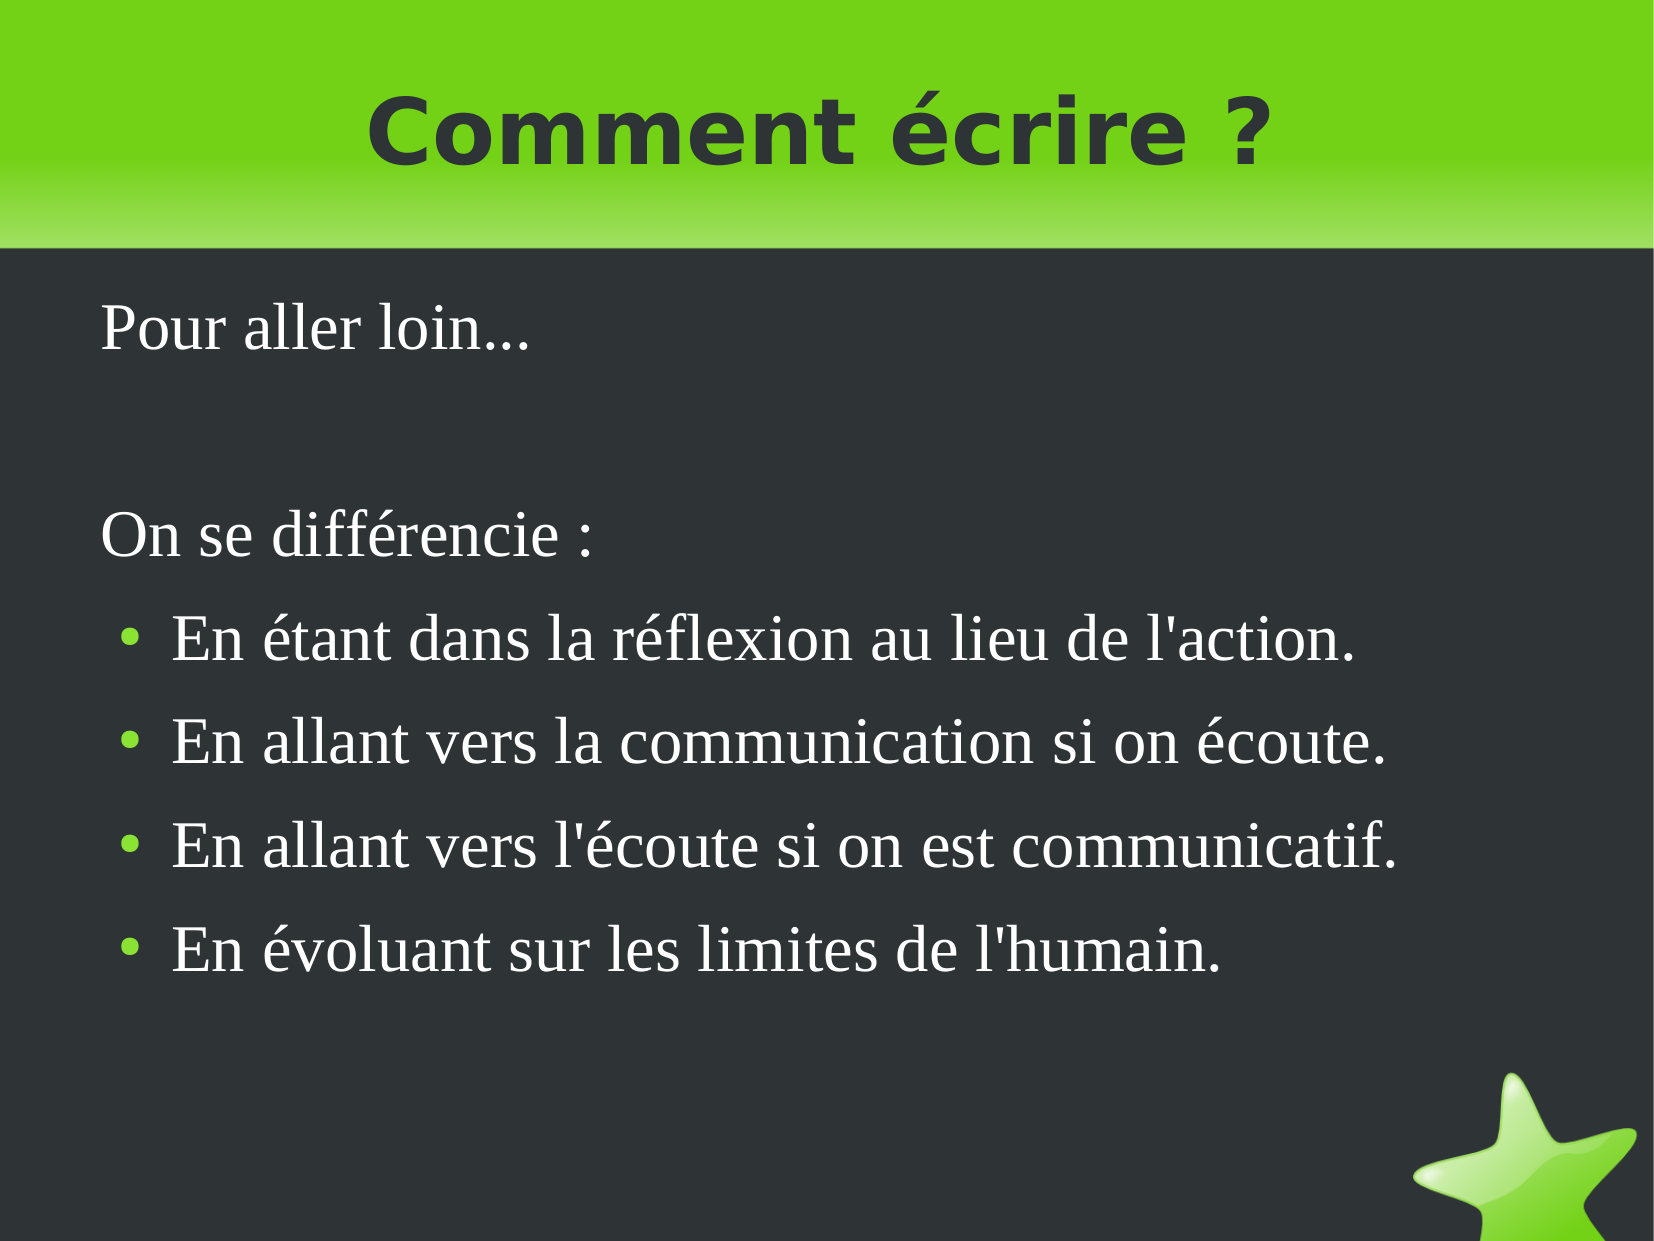

# Comment écrire ?
Pour aller loin...
On se différencie :
En étant dans la réflexion au lieu de l'action.
En allant vers la communication si on écoute.
En allant vers l'écoute si on est communicatif.
En évoluant sur les limites de l'humain.